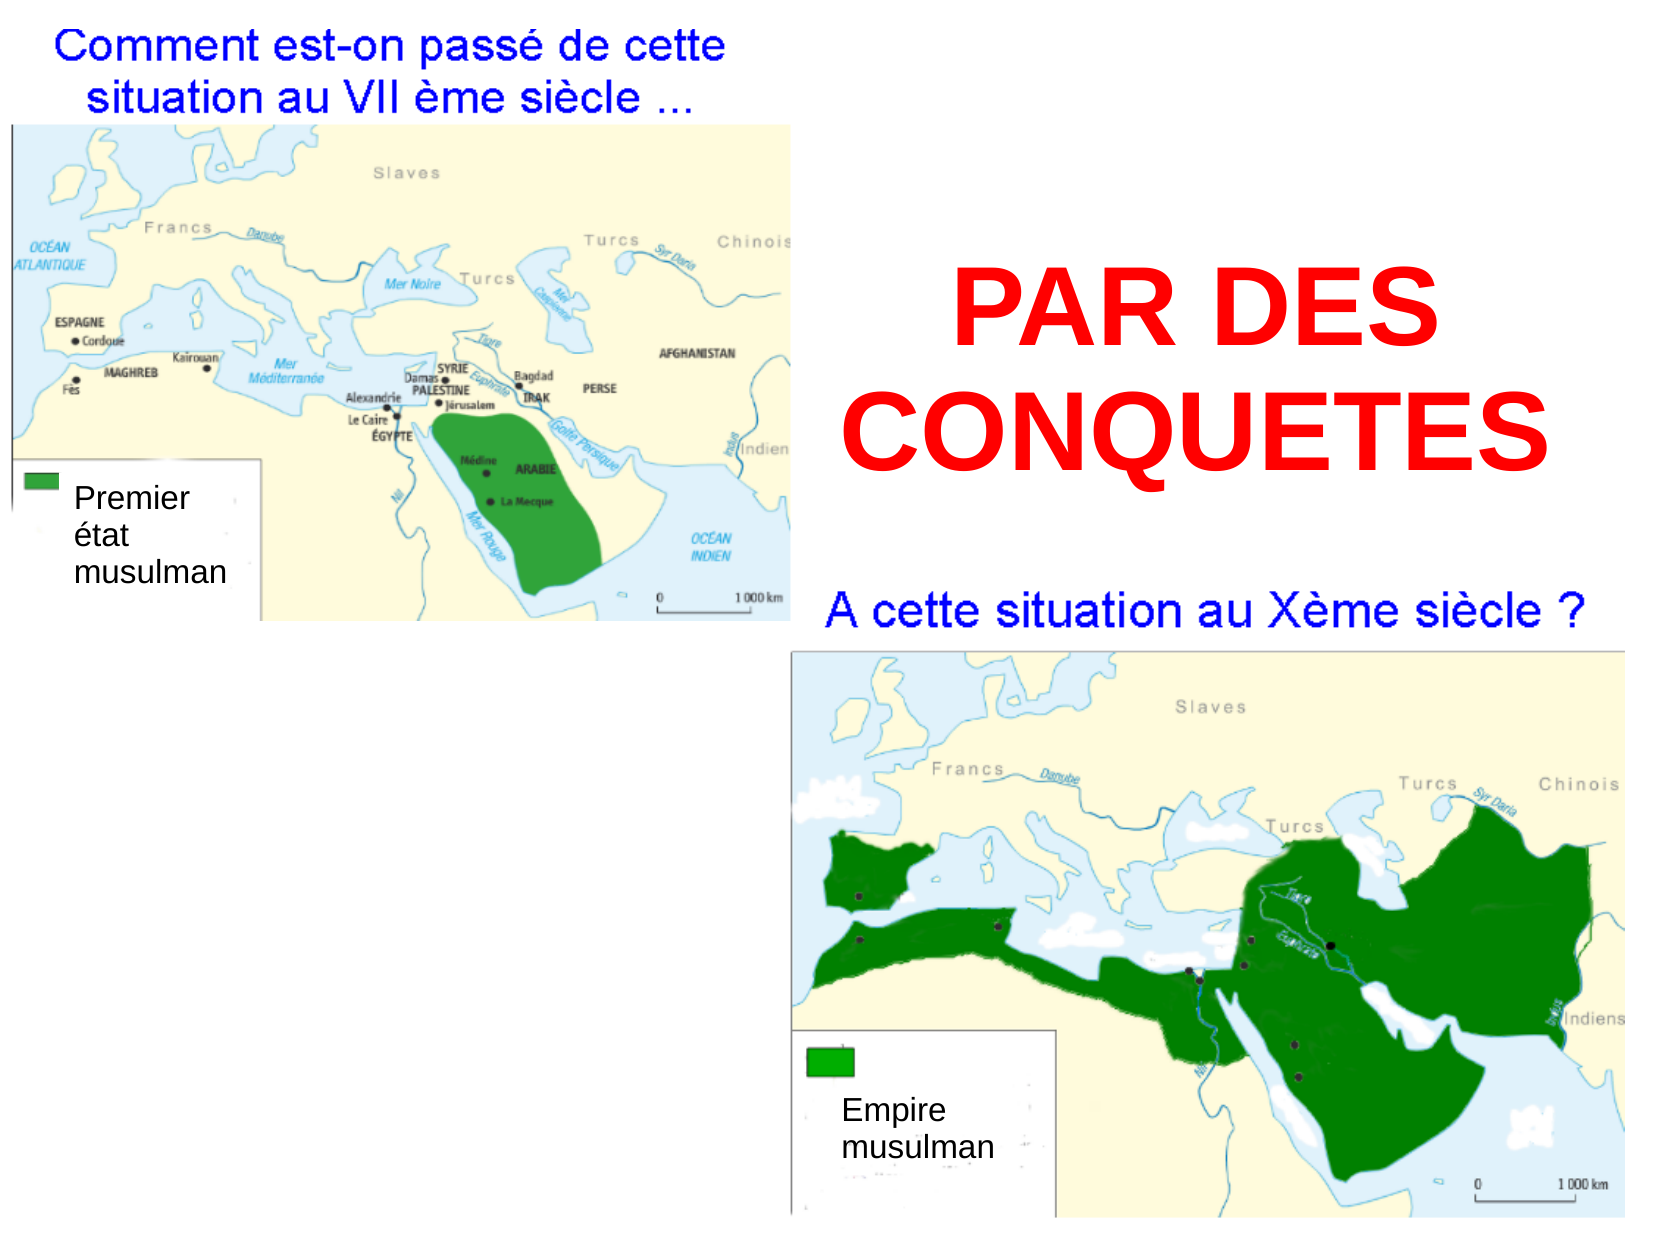

PAR DES CONQUETES
Premier état musulman
Empire musulman